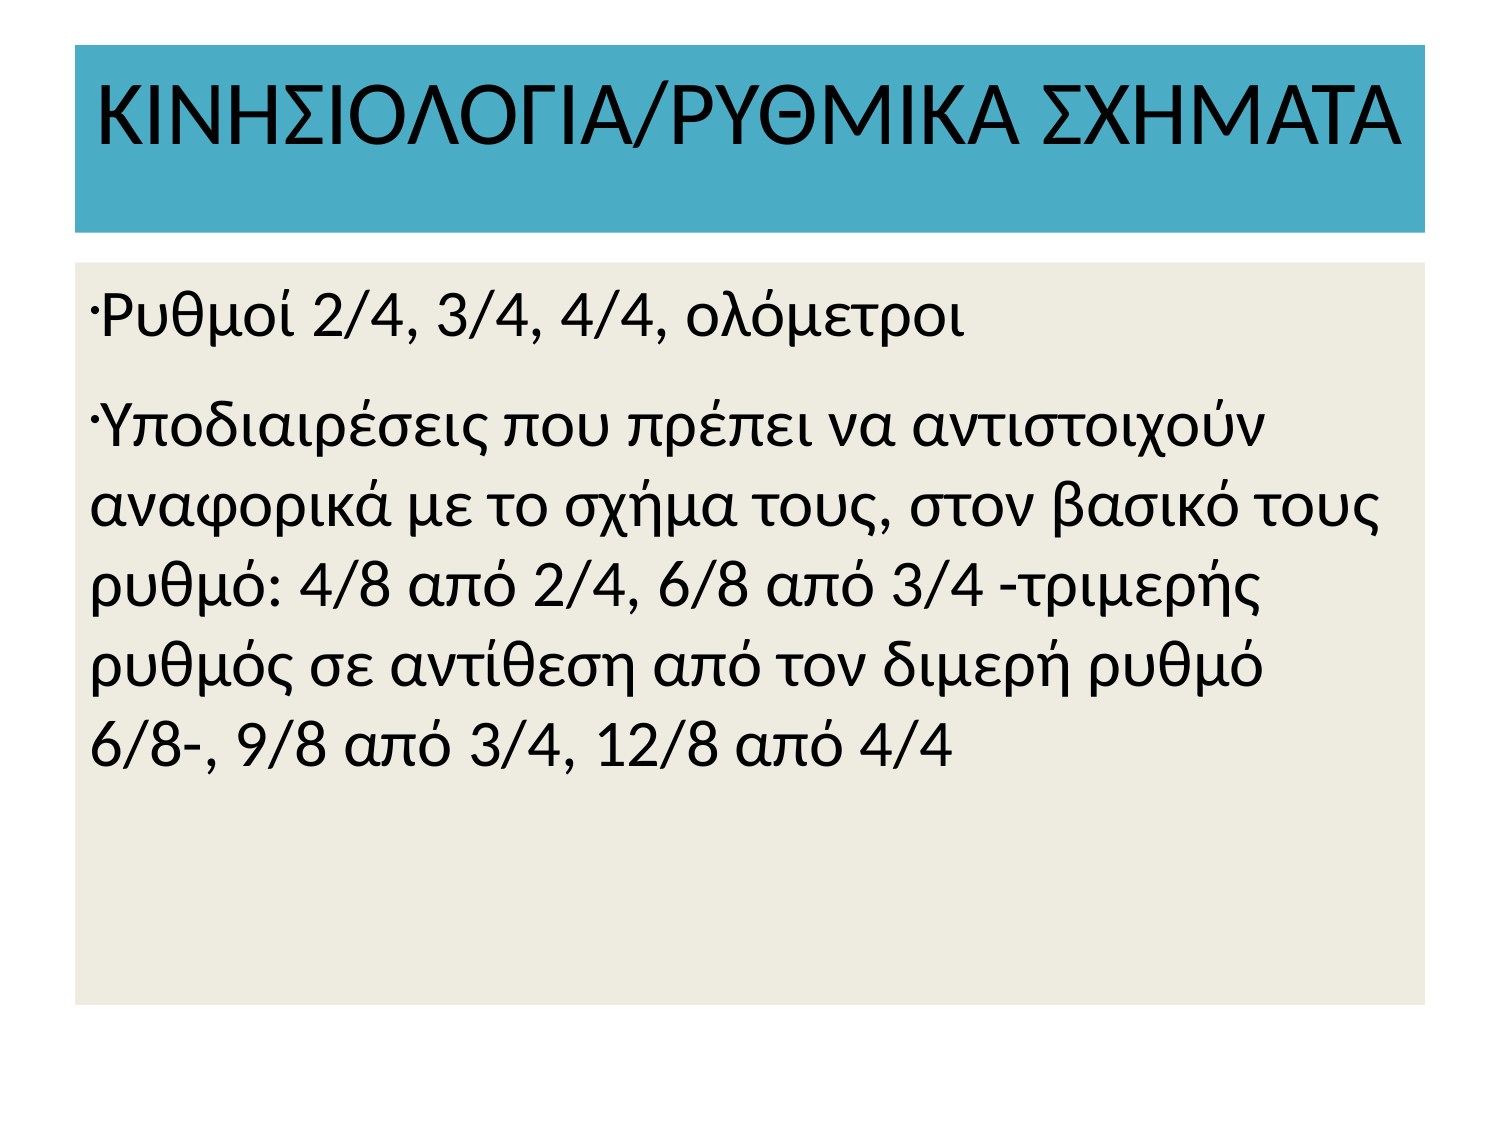

# ΚΙΝΗΣΙΟΛΟΓΙΑ/ΡΥΘΜΙΚΑ ΣΧΗΜΑΤΑ
Ρυθμοί 2/4, 3/4, 4/4, ολόμετροι
Υποδιαιρέσεις που πρέπει να αντιστοιχούν αναφορικά με το σχήμα τους, στον βασικό τους ρυθμό: 4/8 από 2/4, 6/8 από 3/4 -τριμερής ρυθμός σε αντίθεση από τον διμερή ρυθμό 6/8-, 9/8 από 3/4, 12/8 από 4/4